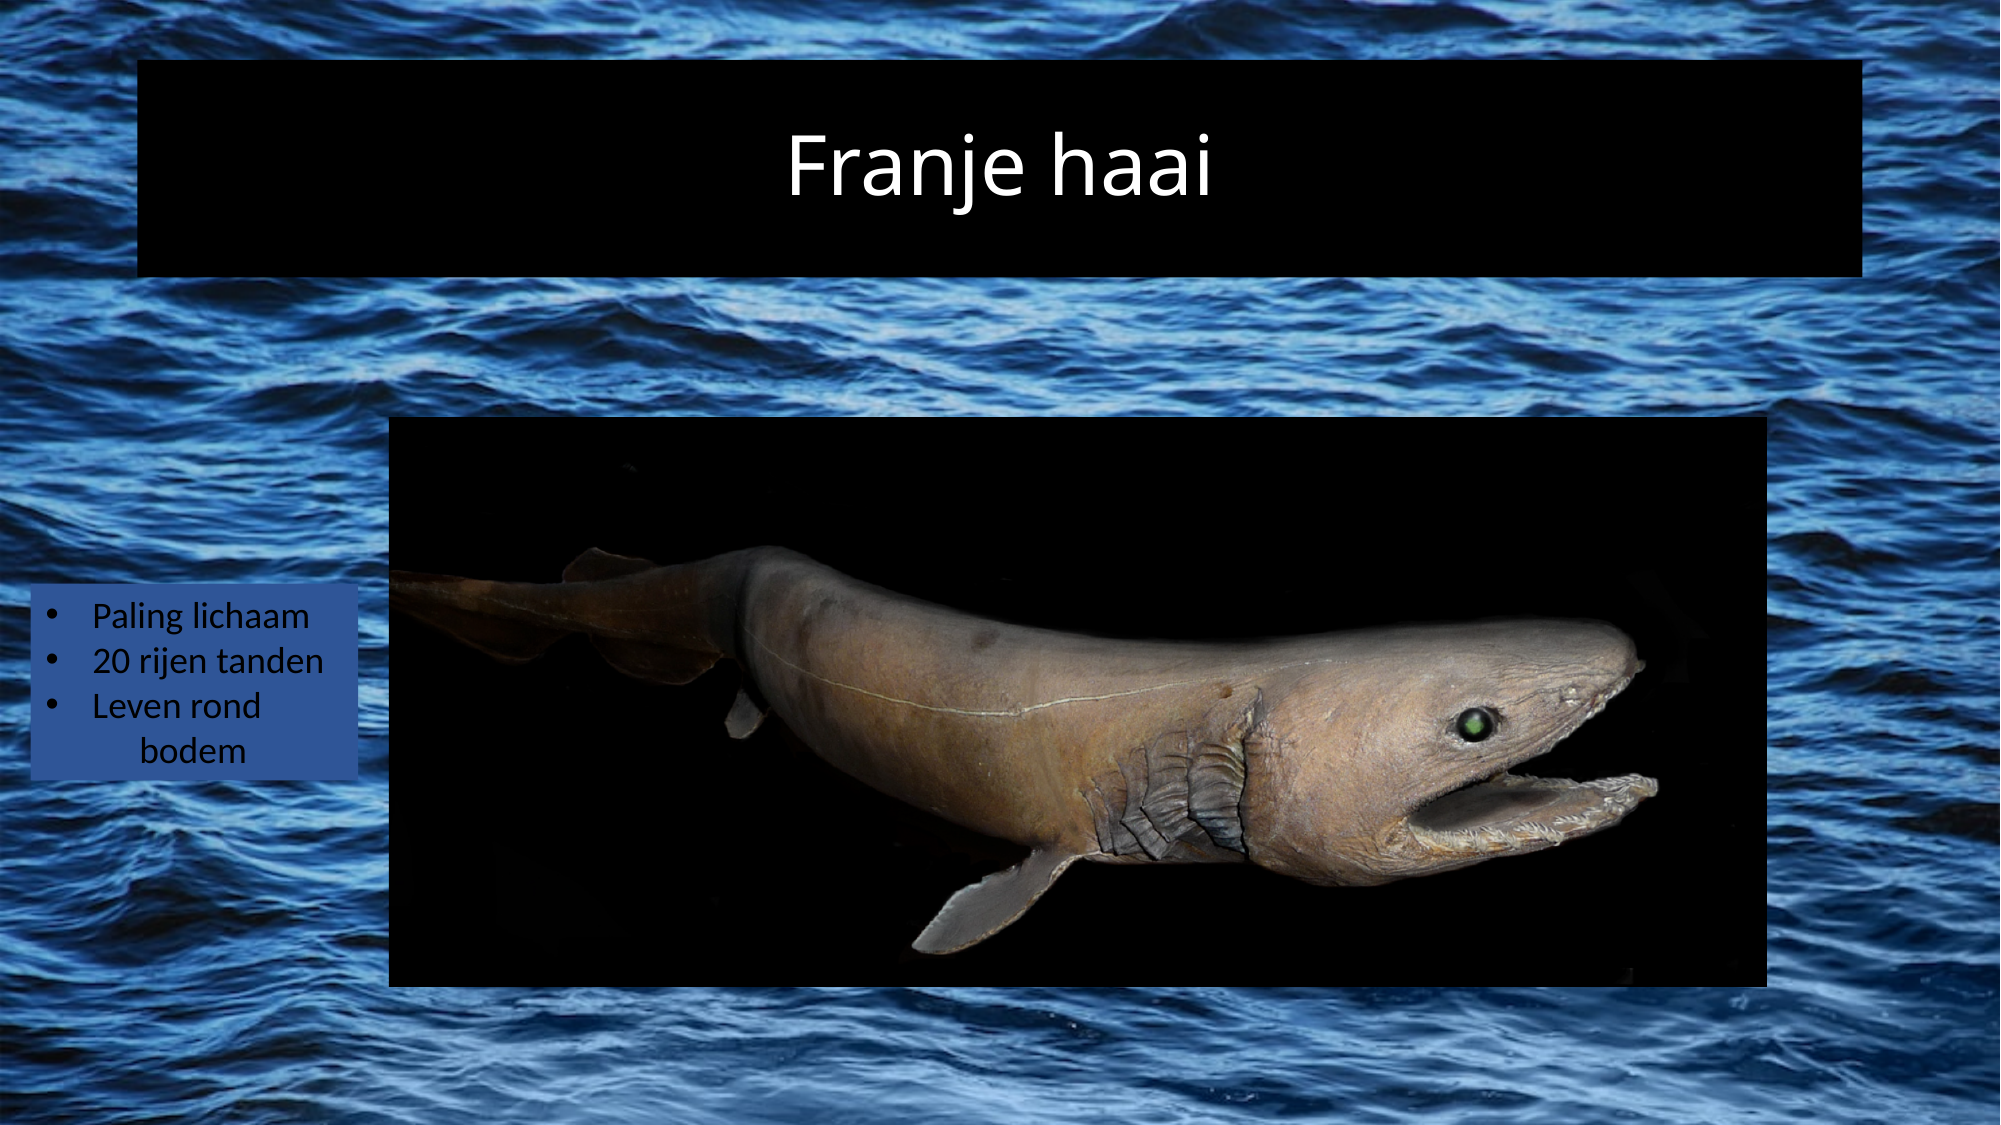

# Franje haai
Paling lichaam
20 rijen tanden
Leven rond bodem